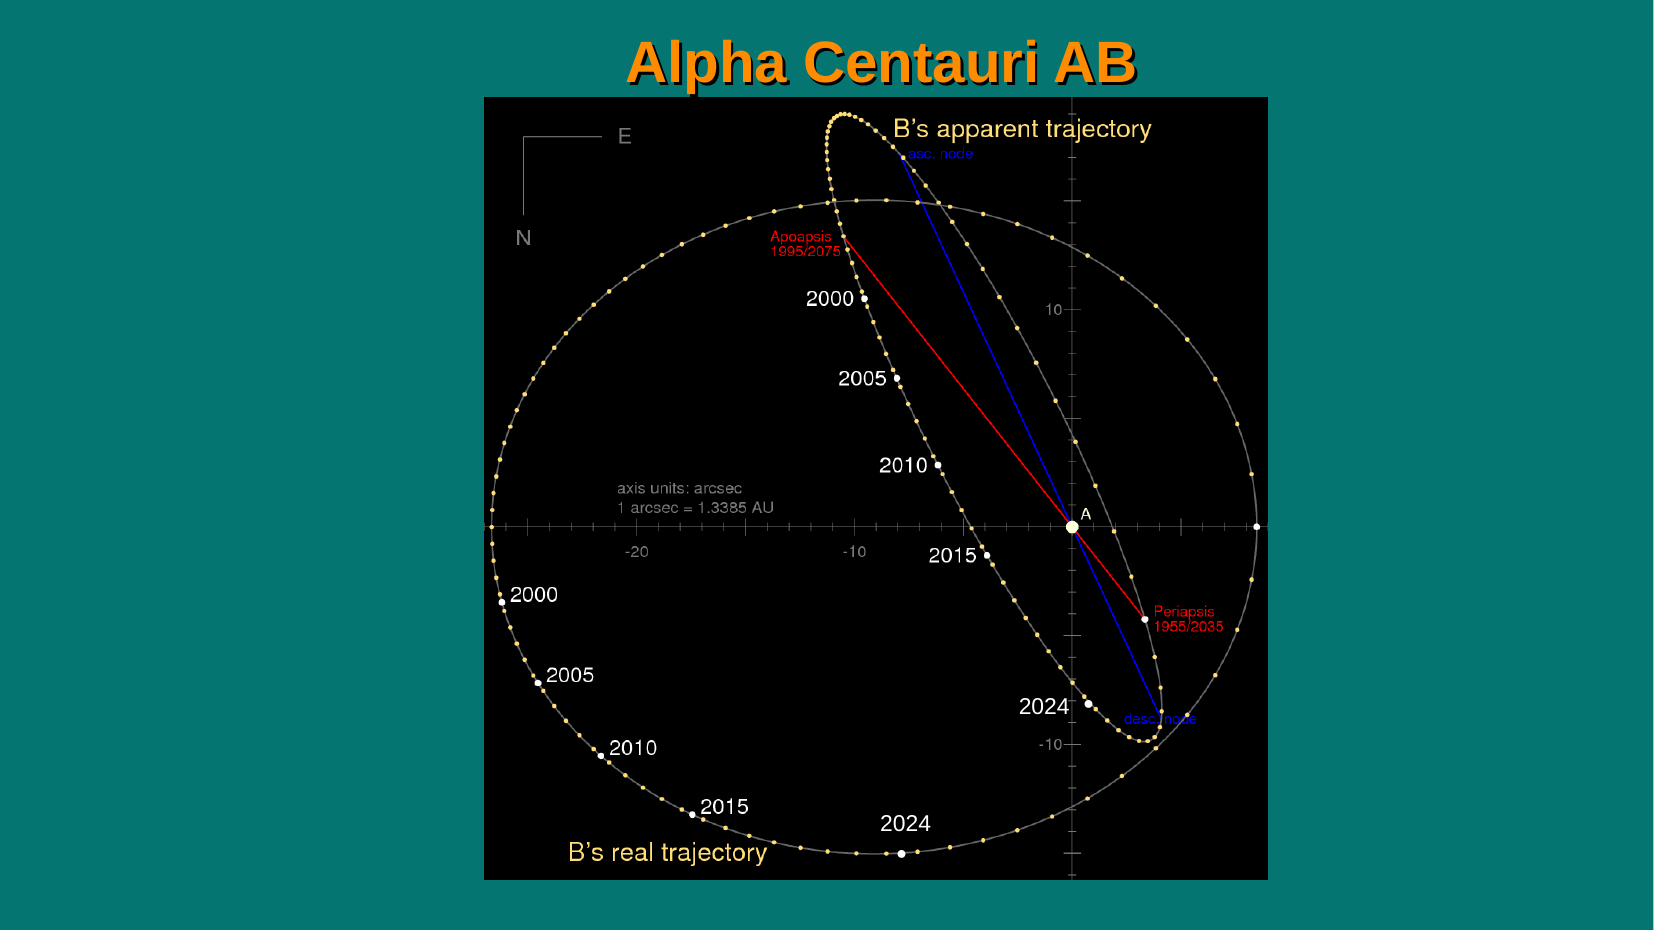

# Alpha Centauri AB
•
2024
2024
•